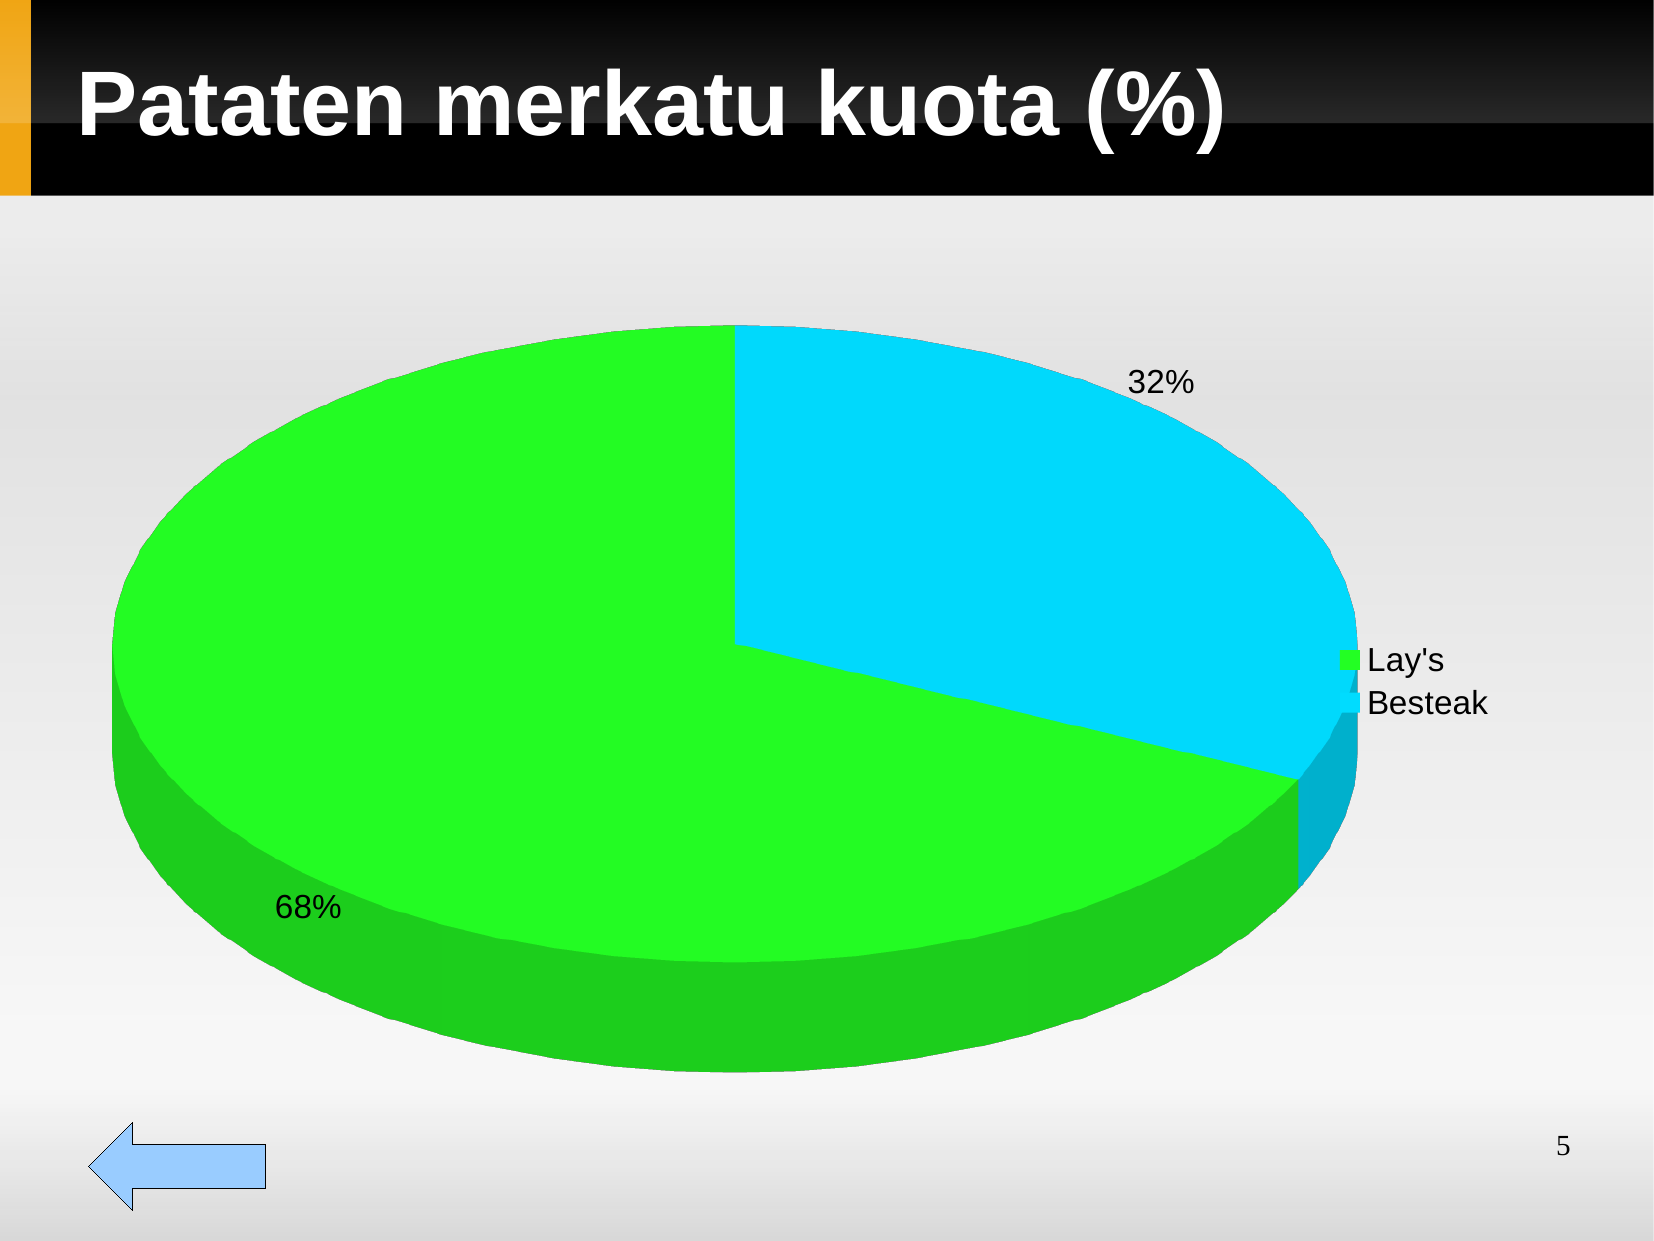

# Pataten merkatu kuota (%)
[unsupported chart]
5